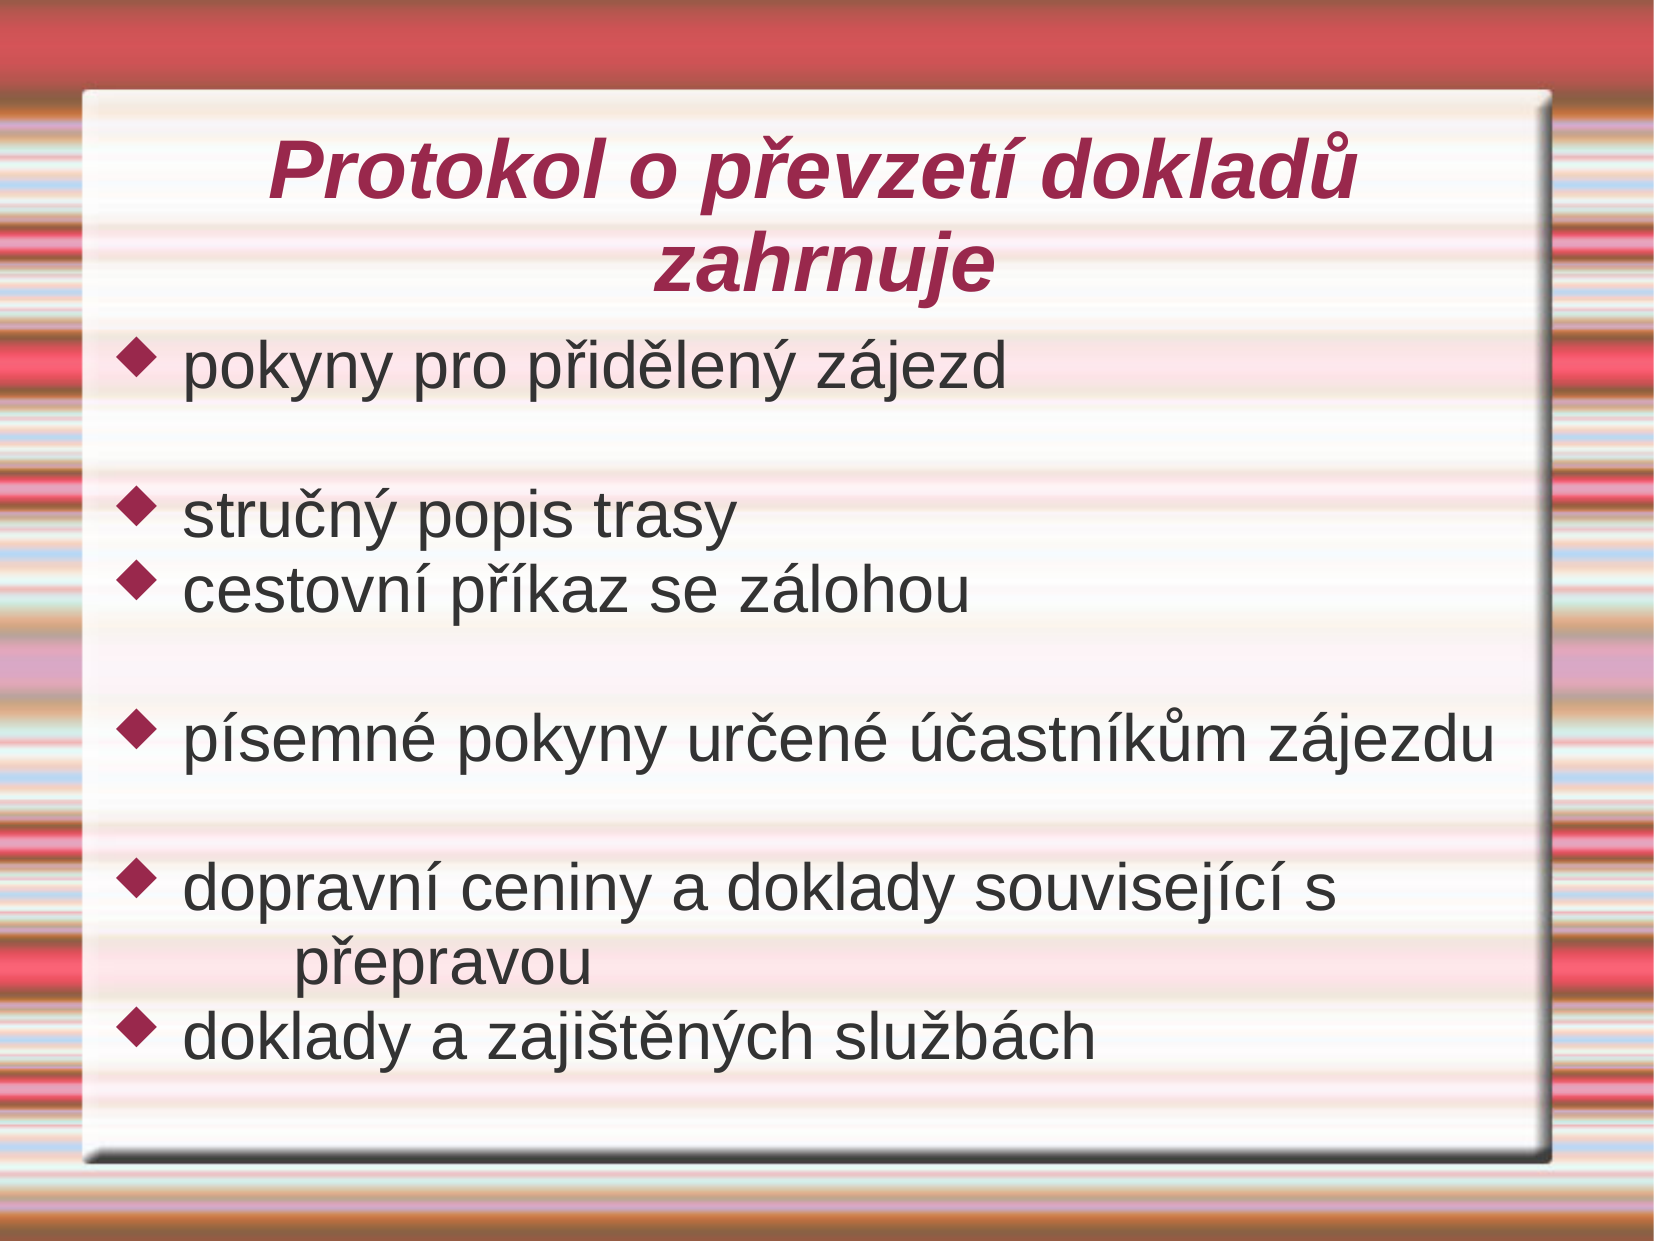

# Protokol o převzetí dokladů zahrnuje
pokyny pro přidělený zájezd
stručný popis trasy
cestovní příkaz se zálohou
písemné pokyny určené účastníkům zájezdu
dopravní ceniny a doklady související s
 přepravou
doklady a zajištěných službách